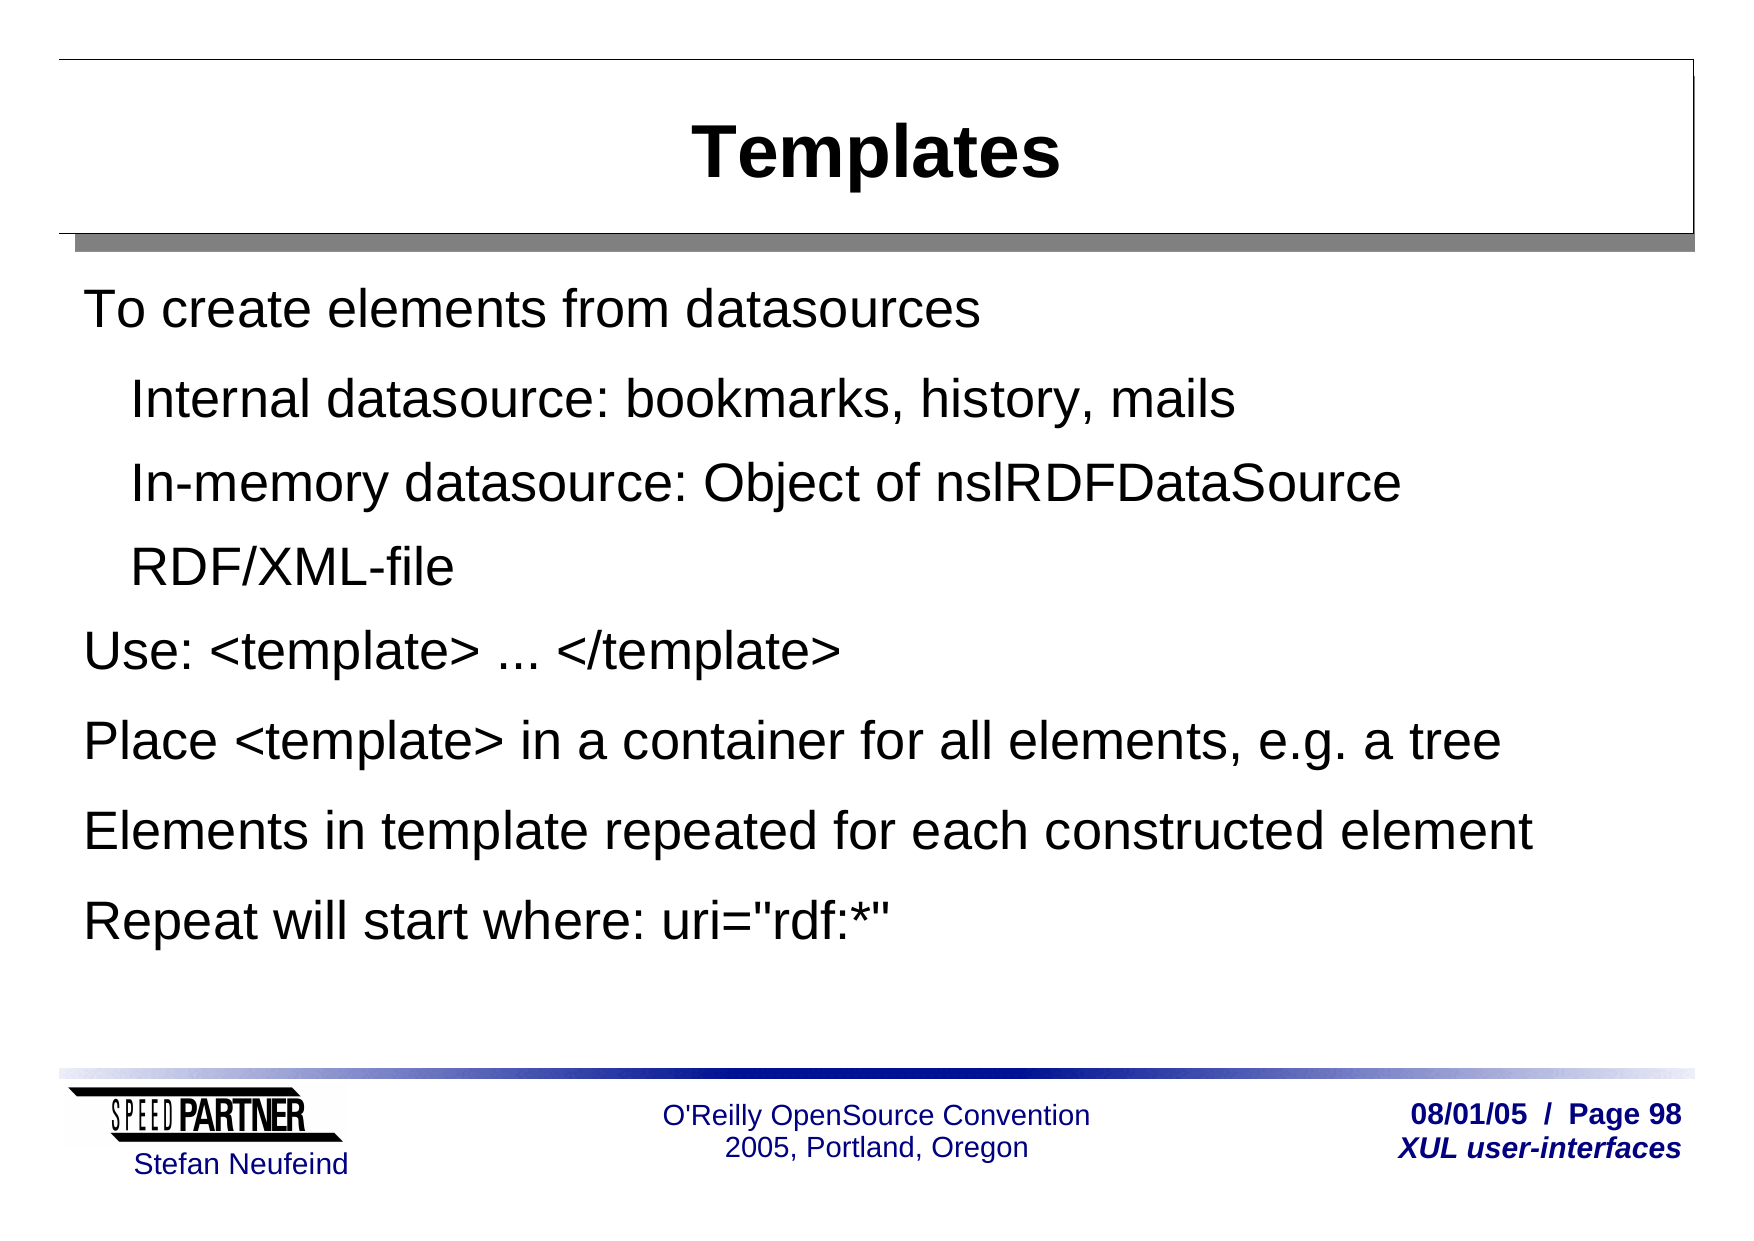

# Templates
To create elements from datasources
Internal datasource: bookmarks, history, mails
In-memory datasource: Object of nslRDFDataSource
RDF/XML-file
Use: <template> ... </template>
Place <template> in a container for all elements, e.g. a tree
Elements in template repeated for each constructed element
Repeat will start where: uri="rdf:*"